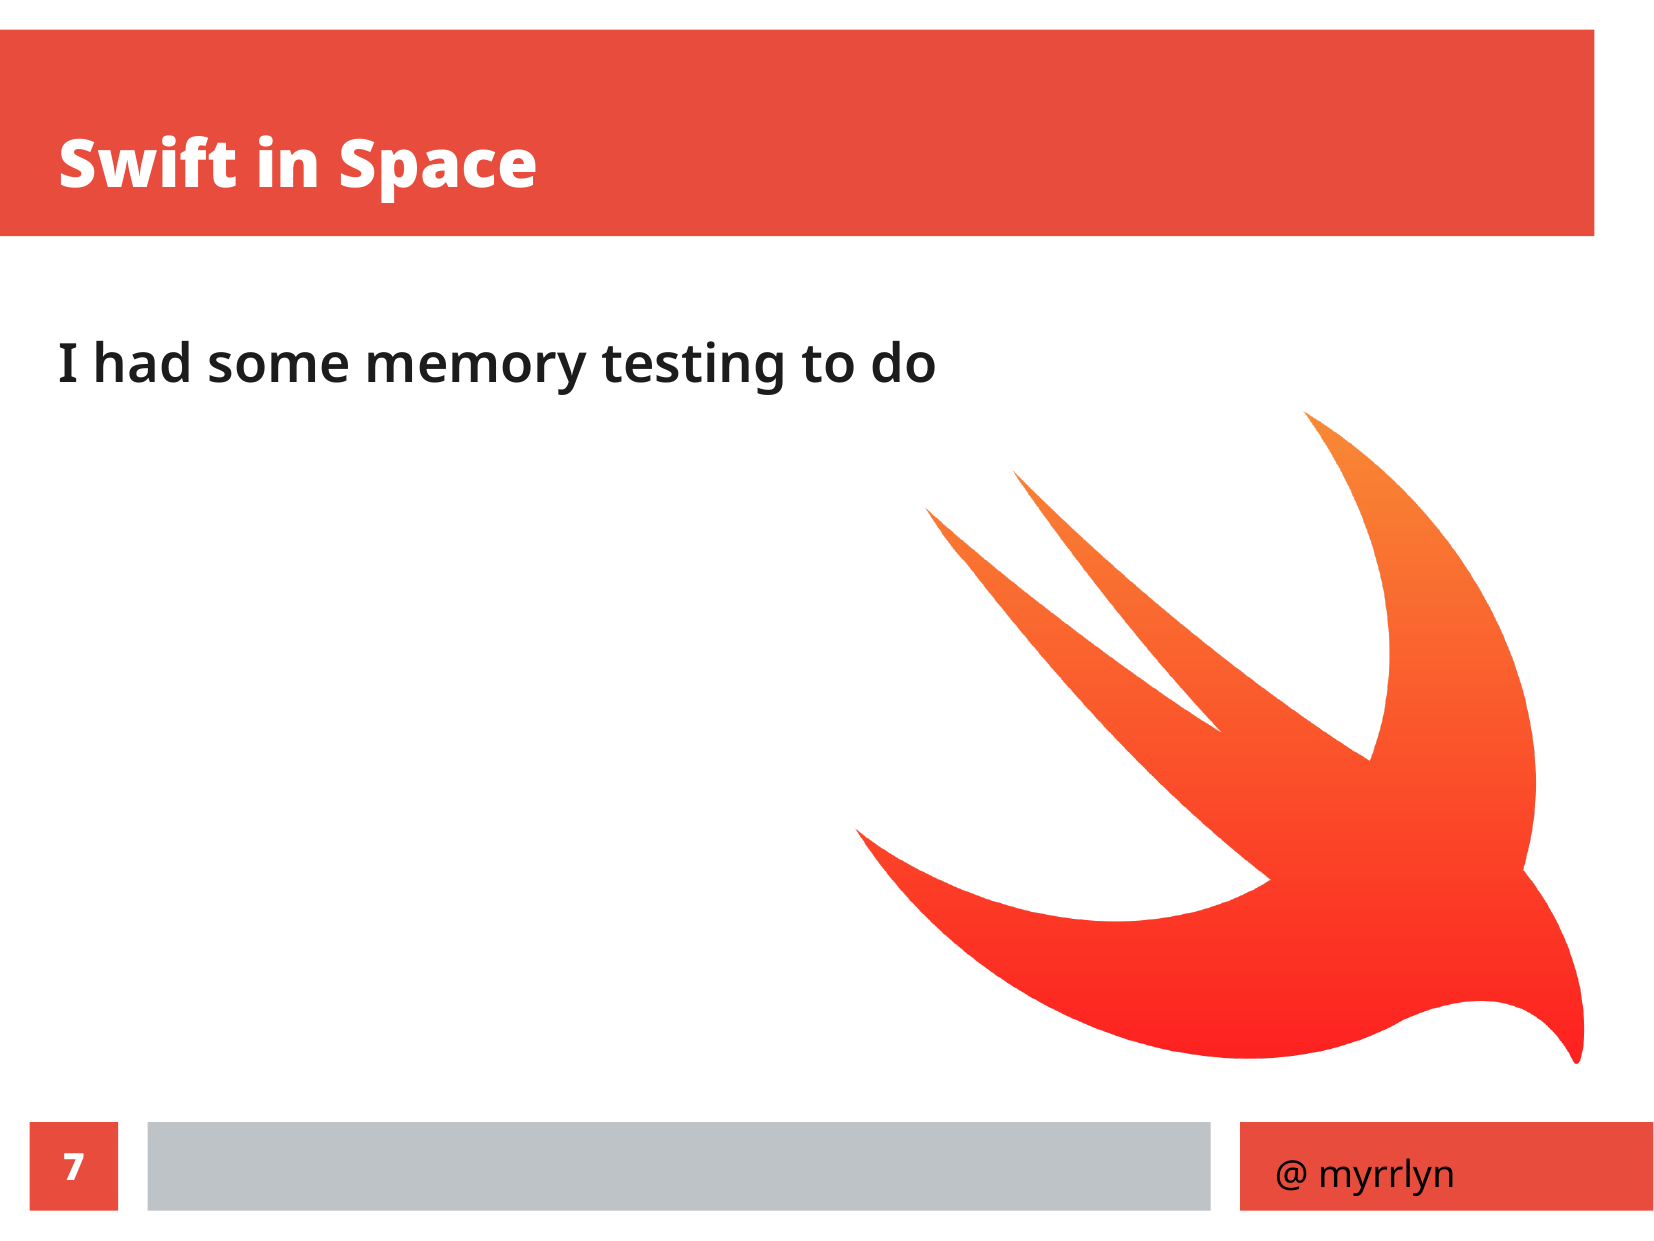

# Swift in Space
I had some memory testing to do
7
@ myrrlyn